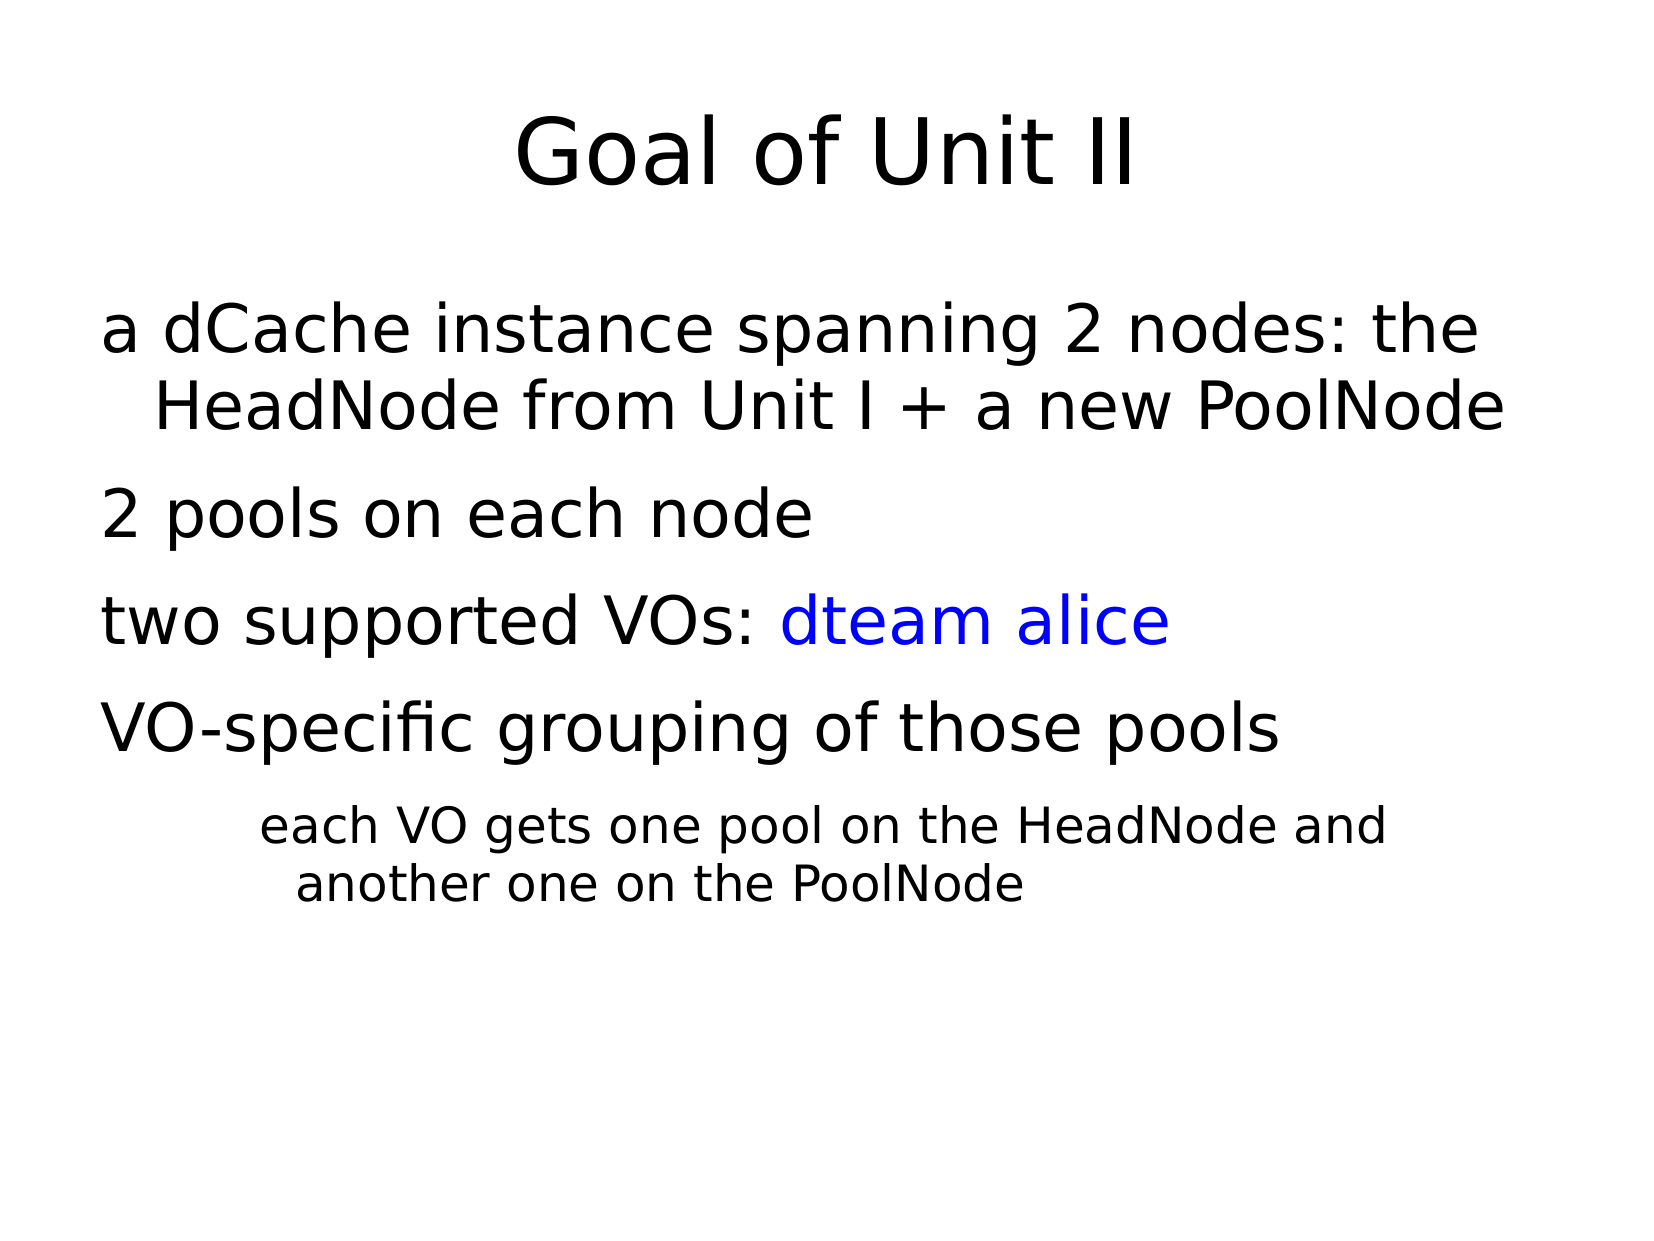

# Goal of Unit II
a dCache instance spanning 2 nodes: the HeadNode from Unit I + a new PoolNode
2 pools on each node
two supported VOs: dteam alice
VO-specific grouping of those pools
each VO gets one pool on the HeadNode and another one on the PoolNode